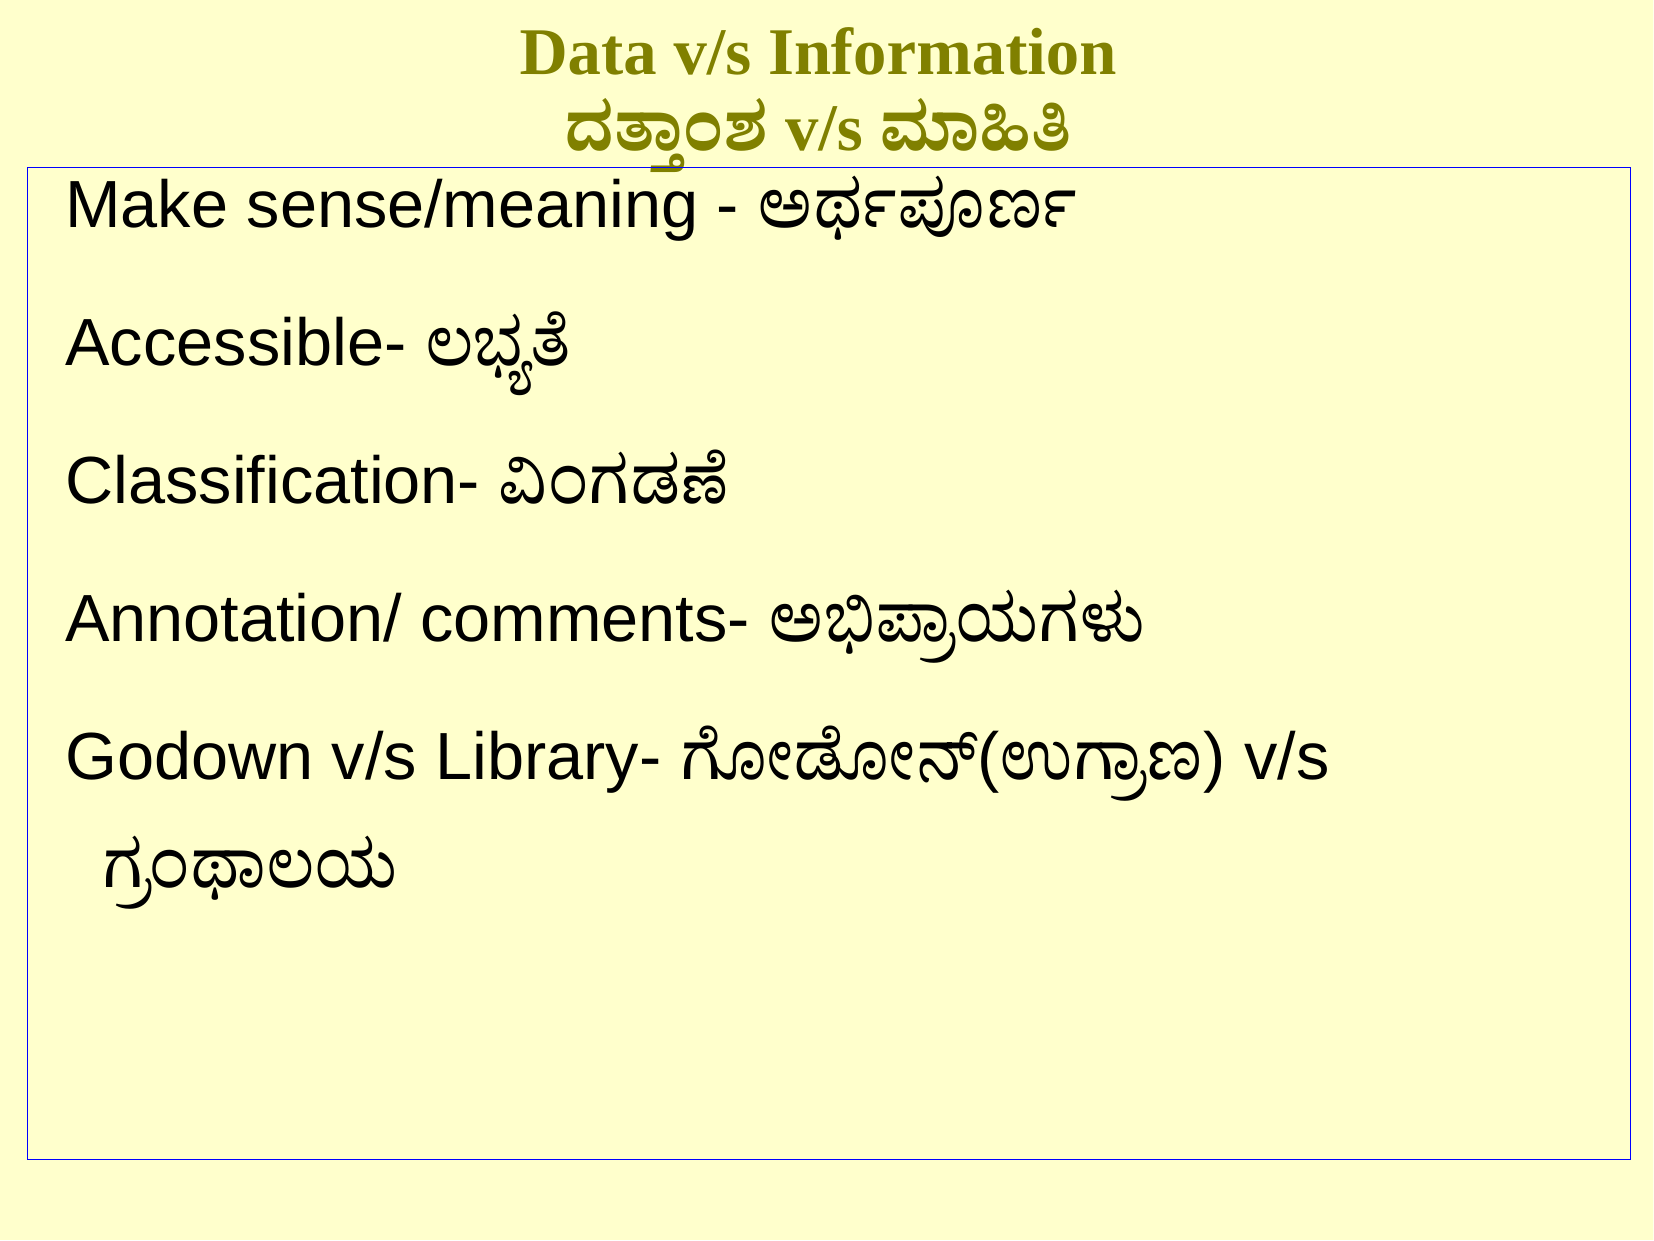

# Data v/s Information ದತ್ತಾಂಶ v/s ಮಾಹಿತಿ
Make sense/meaning - ಅರ್ಥಪೂರ್ಣ
Accessible- ಲಭ್ಯತೆ
Classification- ವಿಂಗಡಣೆ
Annotation/ comments- ಅಭಿಪ್ರಾಯಗಳು
Godown v/s Library- ಗೋಡೋನ್(ಉಗ್ರಾಣ) v/s ಗ್ರಂಥಾಲಯ